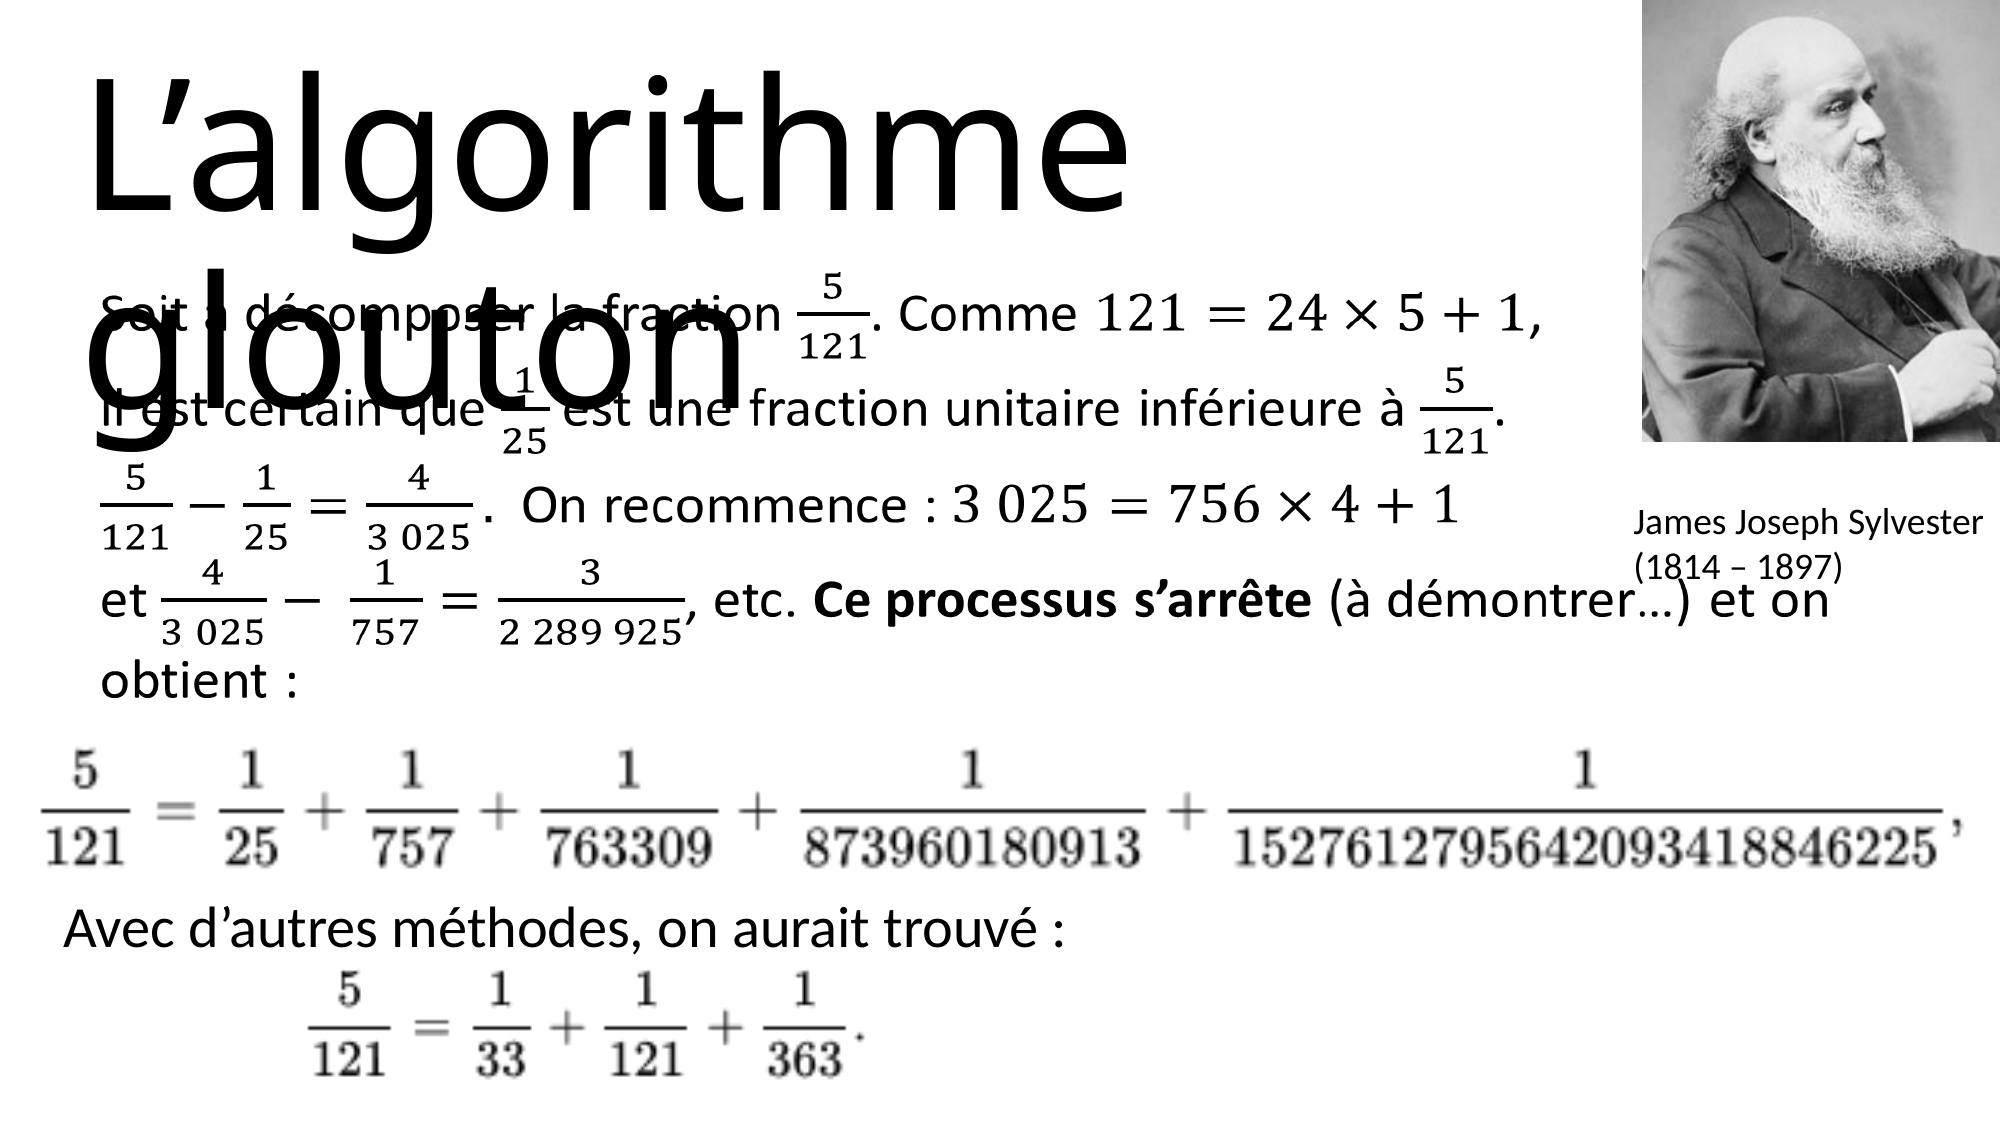

# L’algorithme glouton
James Joseph Sylvester
(1814 – 1897)
Avec d’autres méthodes, on aurait trouvé :